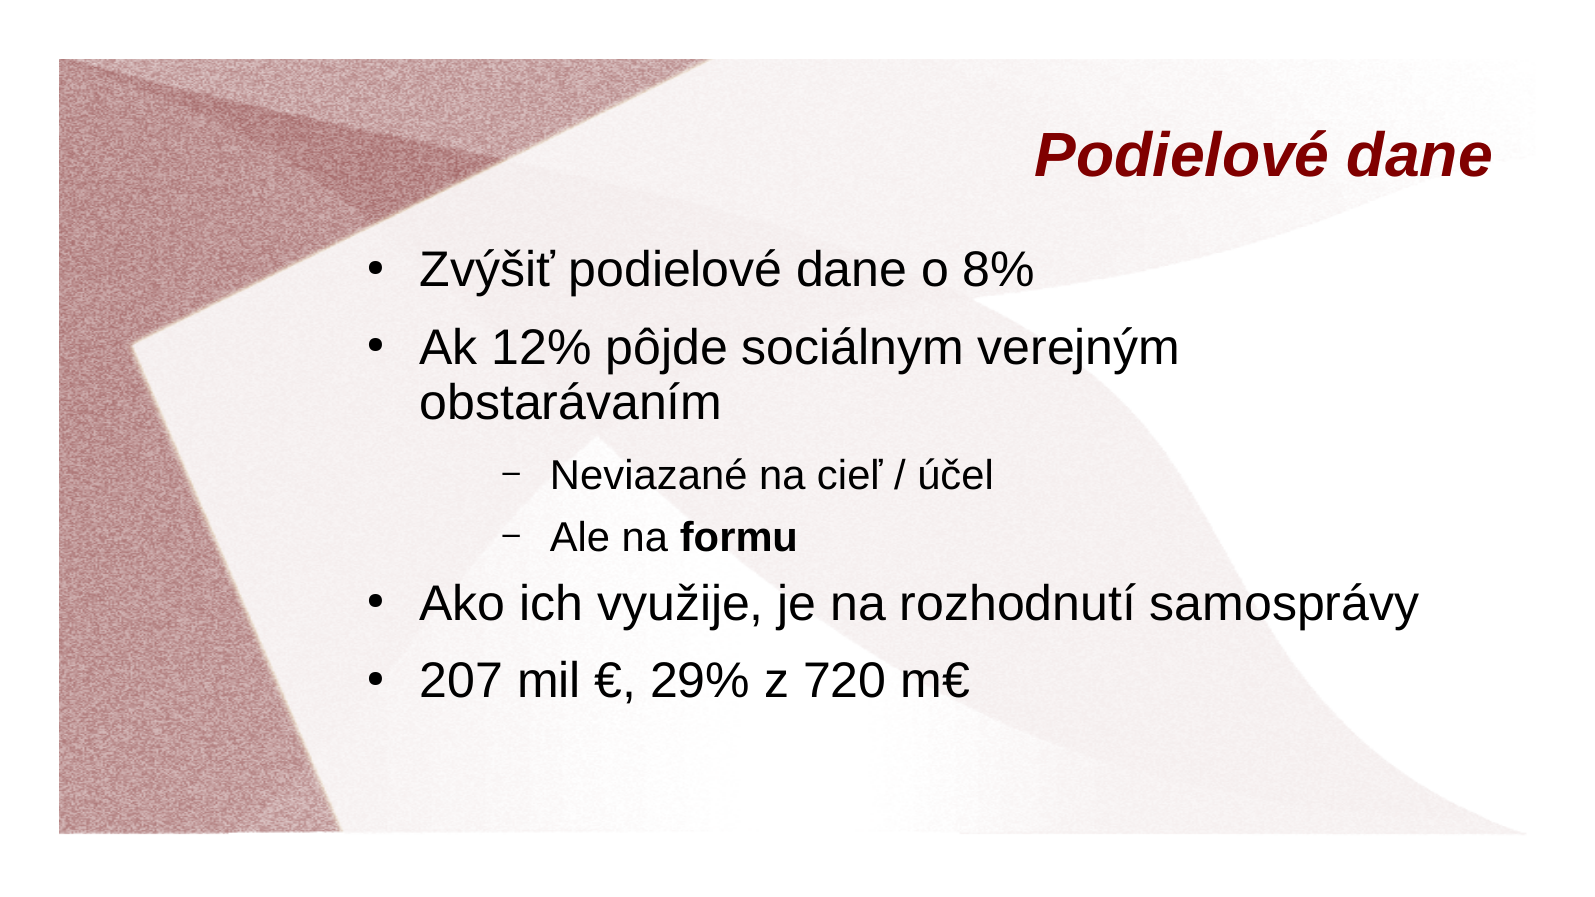

# Podielové dane
Zvýšiť podielové dane o 8%
Ak 12% pôjde sociálnym verejným obstarávaním
Neviazané na cieľ / účel
Ale na formu
Ako ich využije, je na rozhodnutí samosprávy
207 mil €, 29% z 720 m€